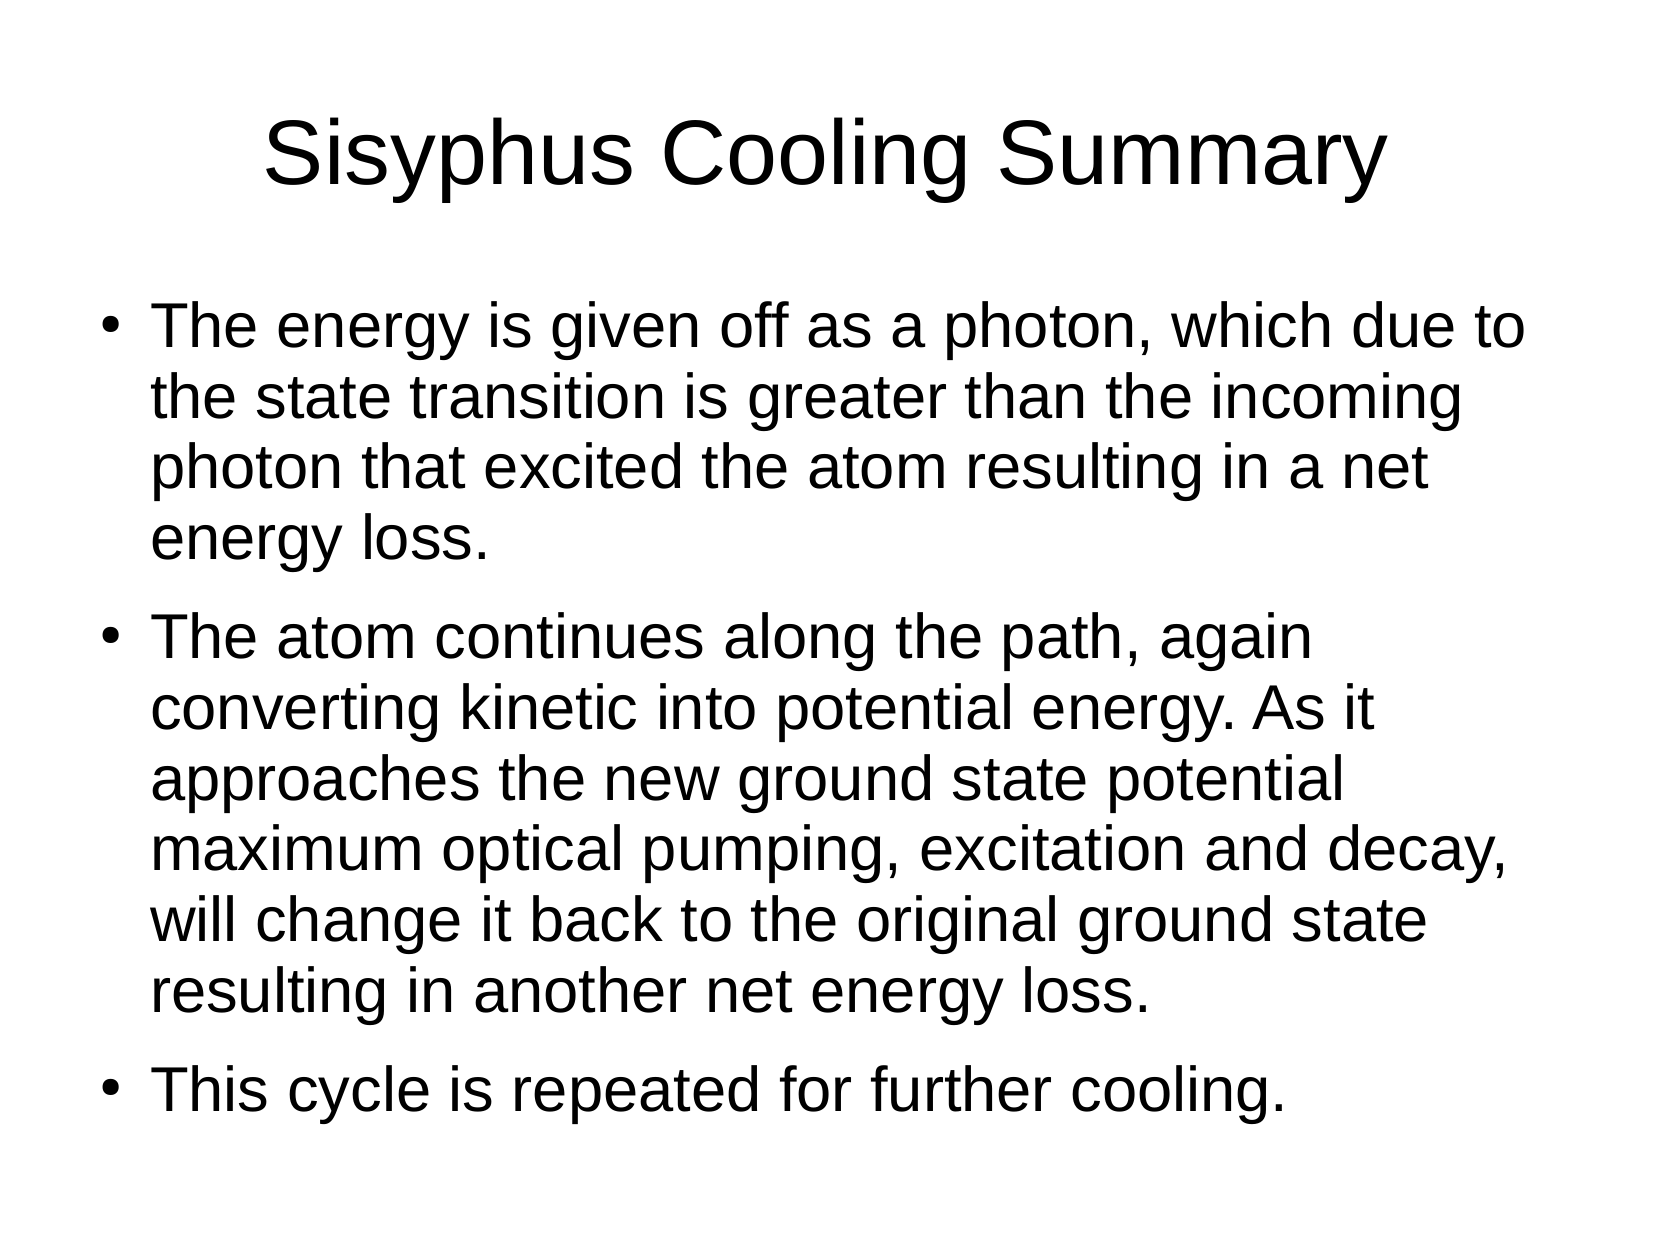

# Sisyphus Cooling Summary
The energy is given off as a photon, which due to the state transition is greater than the incoming photon that excited the atom resulting in a net energy loss.
The atom continues along the path, again converting kinetic into potential energy. As it approaches the new ground state potential maximum optical pumping, excitation and decay, will change it back to the original ground state resulting in another net energy loss.
This cycle is repeated for further cooling.